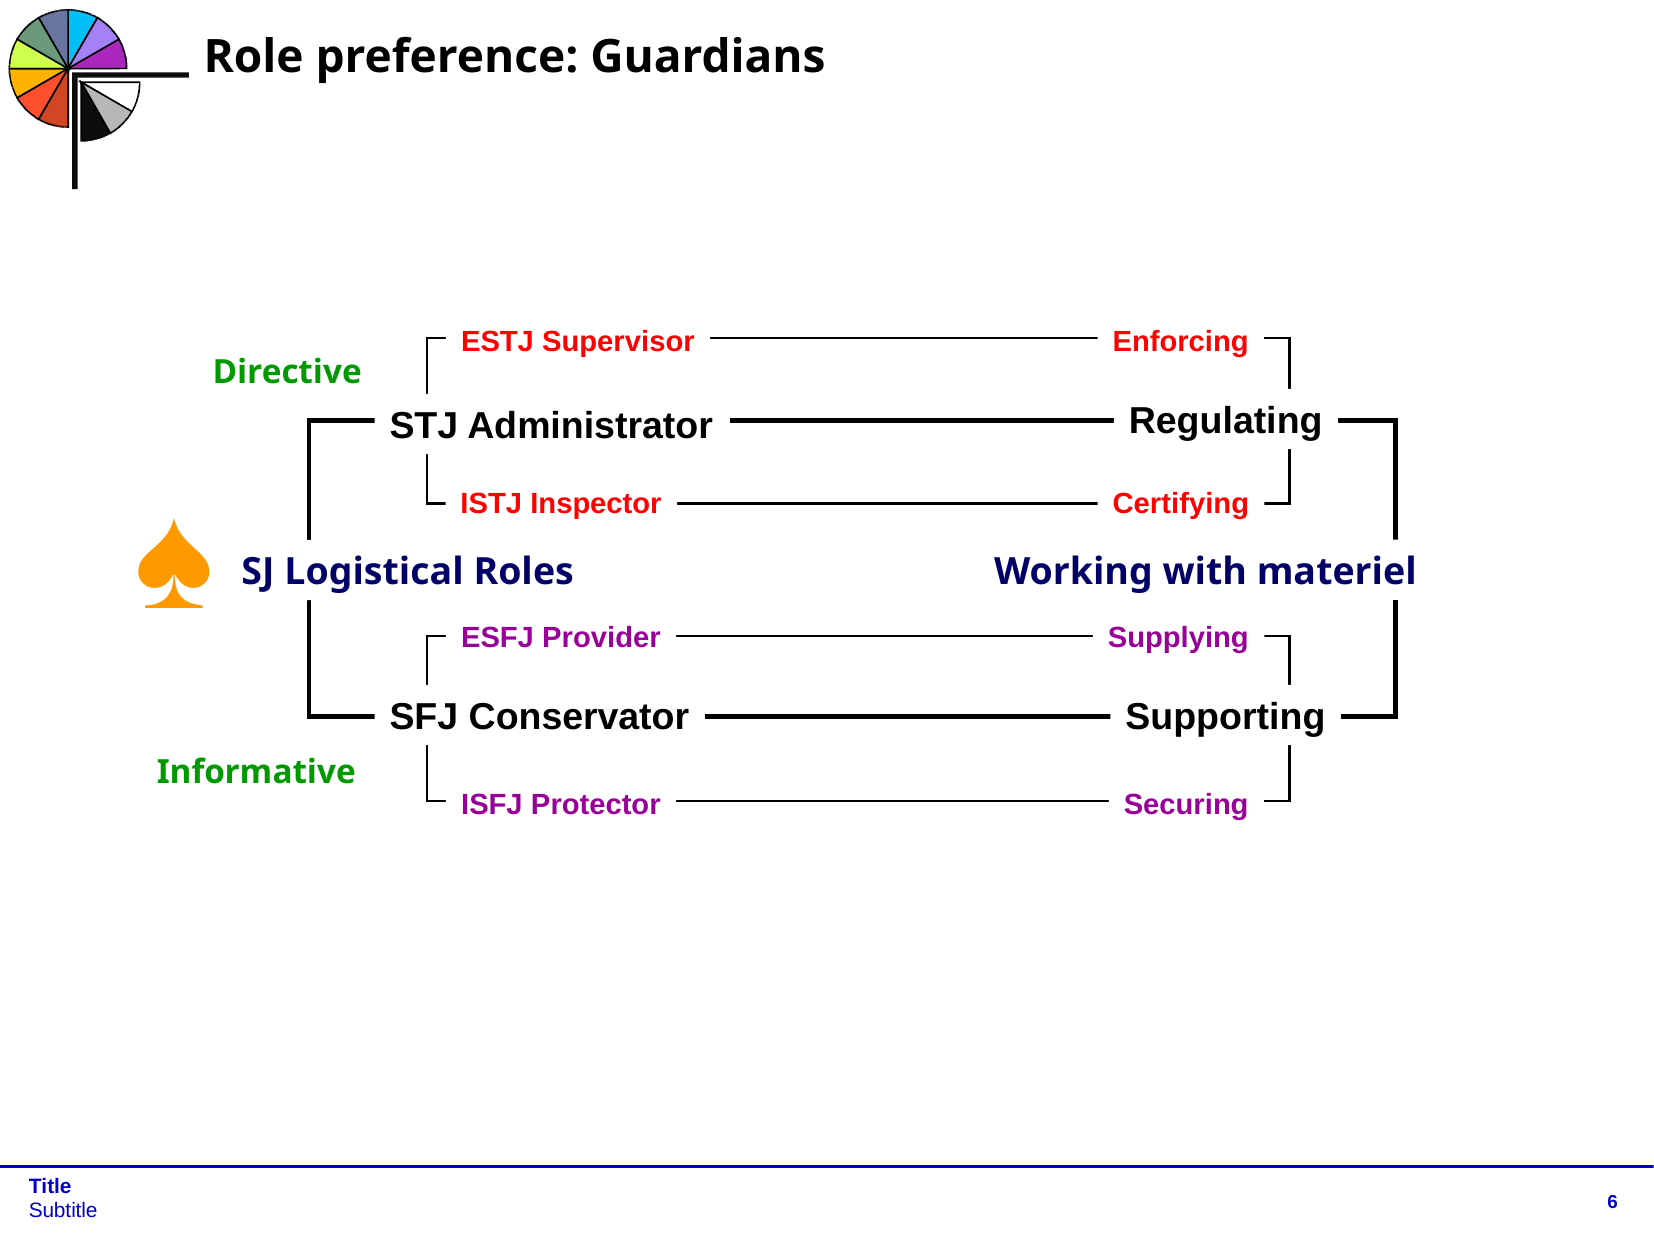

# Role preference: Guardians
ESTJ Supervisor
Enforcing
Directive
Regulating
STJ Administrator
ISTJ Inspector
Certifying
Working with materiel
SJ Logistical Roles
ESFJ Provider
Supplying
SFJ Conservator
Supporting
Informative
ISFJ Protector
Securing
♠
6